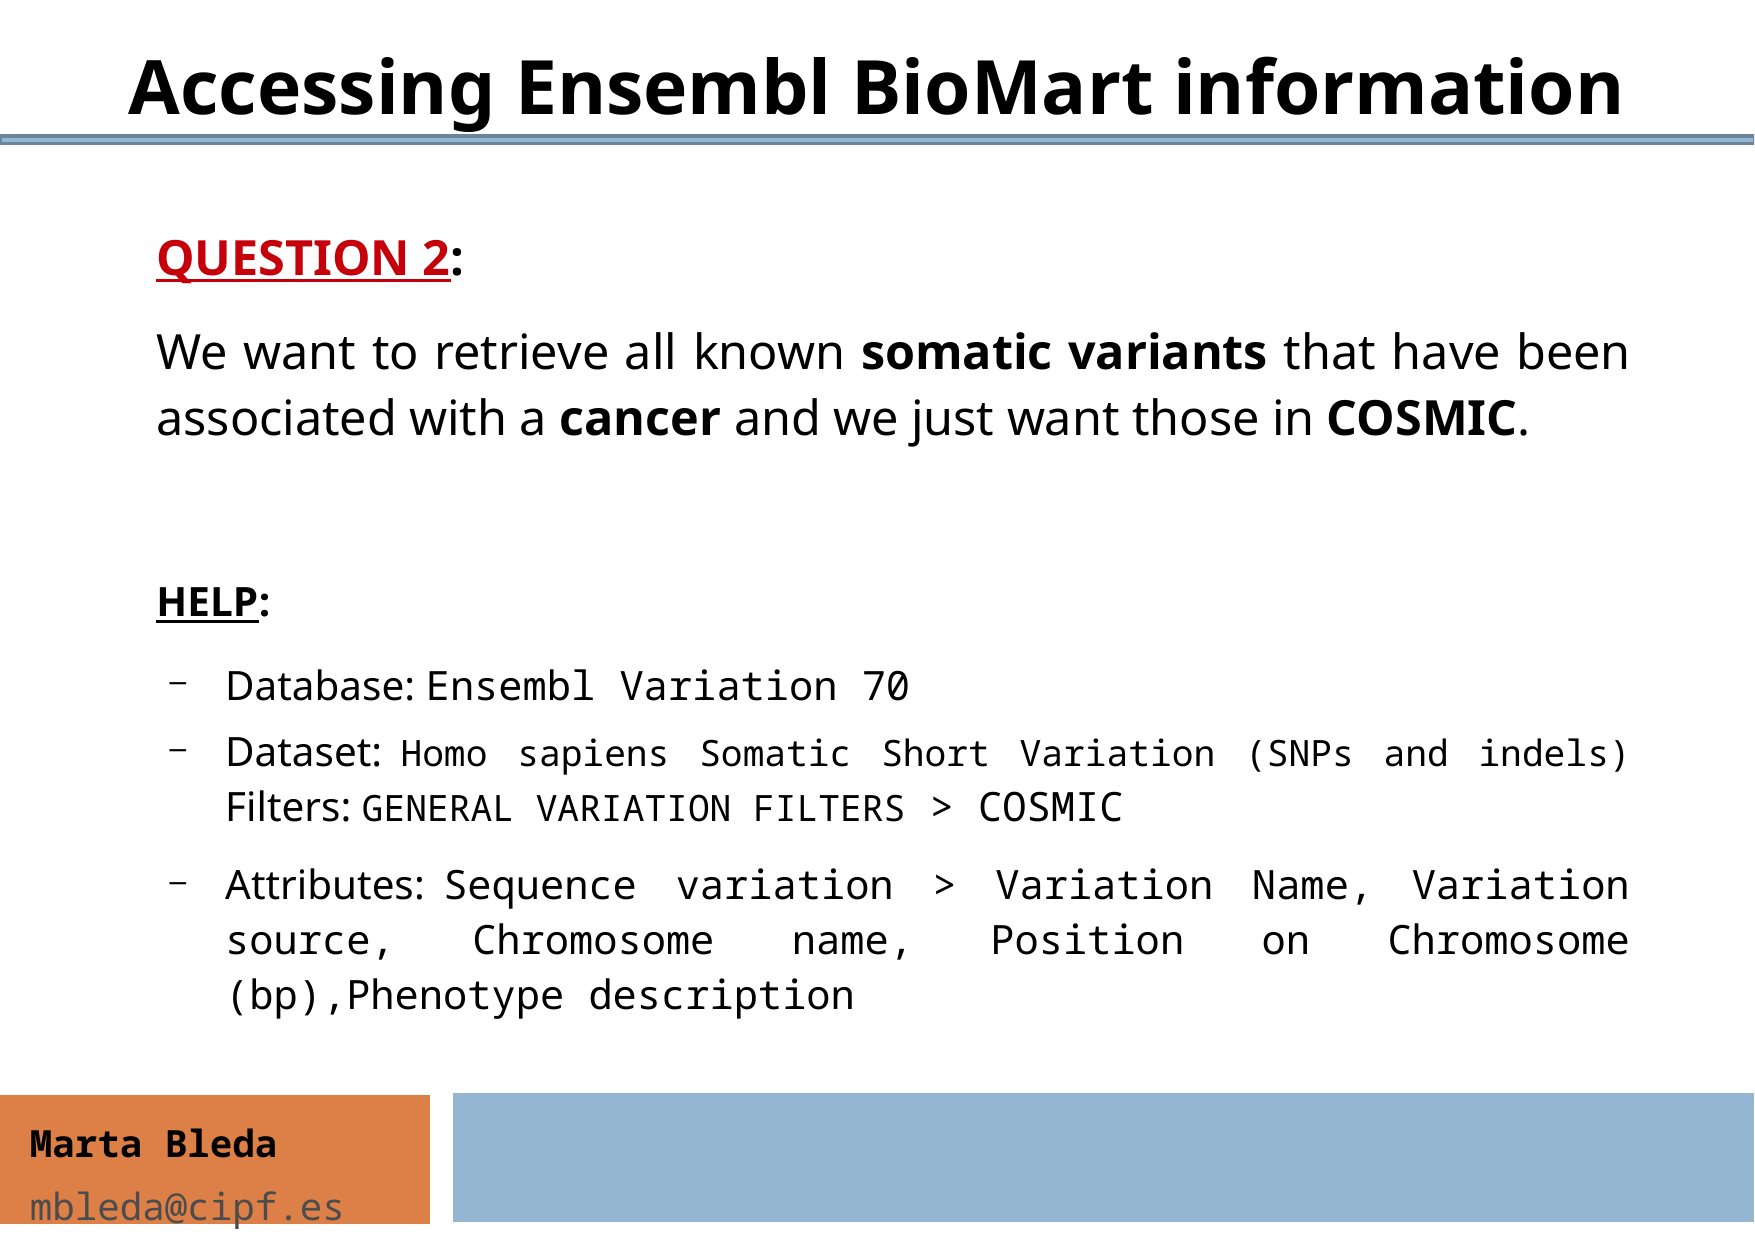

Accessing Ensembl BioMart information
# QUESTION 2:
We want to retrieve all known somatic variants that have been associated with a cancer and we just want those in COSMIC.
HELP:
Database: Ensembl Variation 70
Dataset: Homo sapiens Somatic Short Variation (SNPs and indels) Filters: GENERAL VARIATION FILTERS > COSMIC
Attributes:	Sequence variation > Variation Name, Variation source, Chromosome name, Position on Chromosome (bp),Phenotype description
Marta Bleda
mbleda@cipf.es